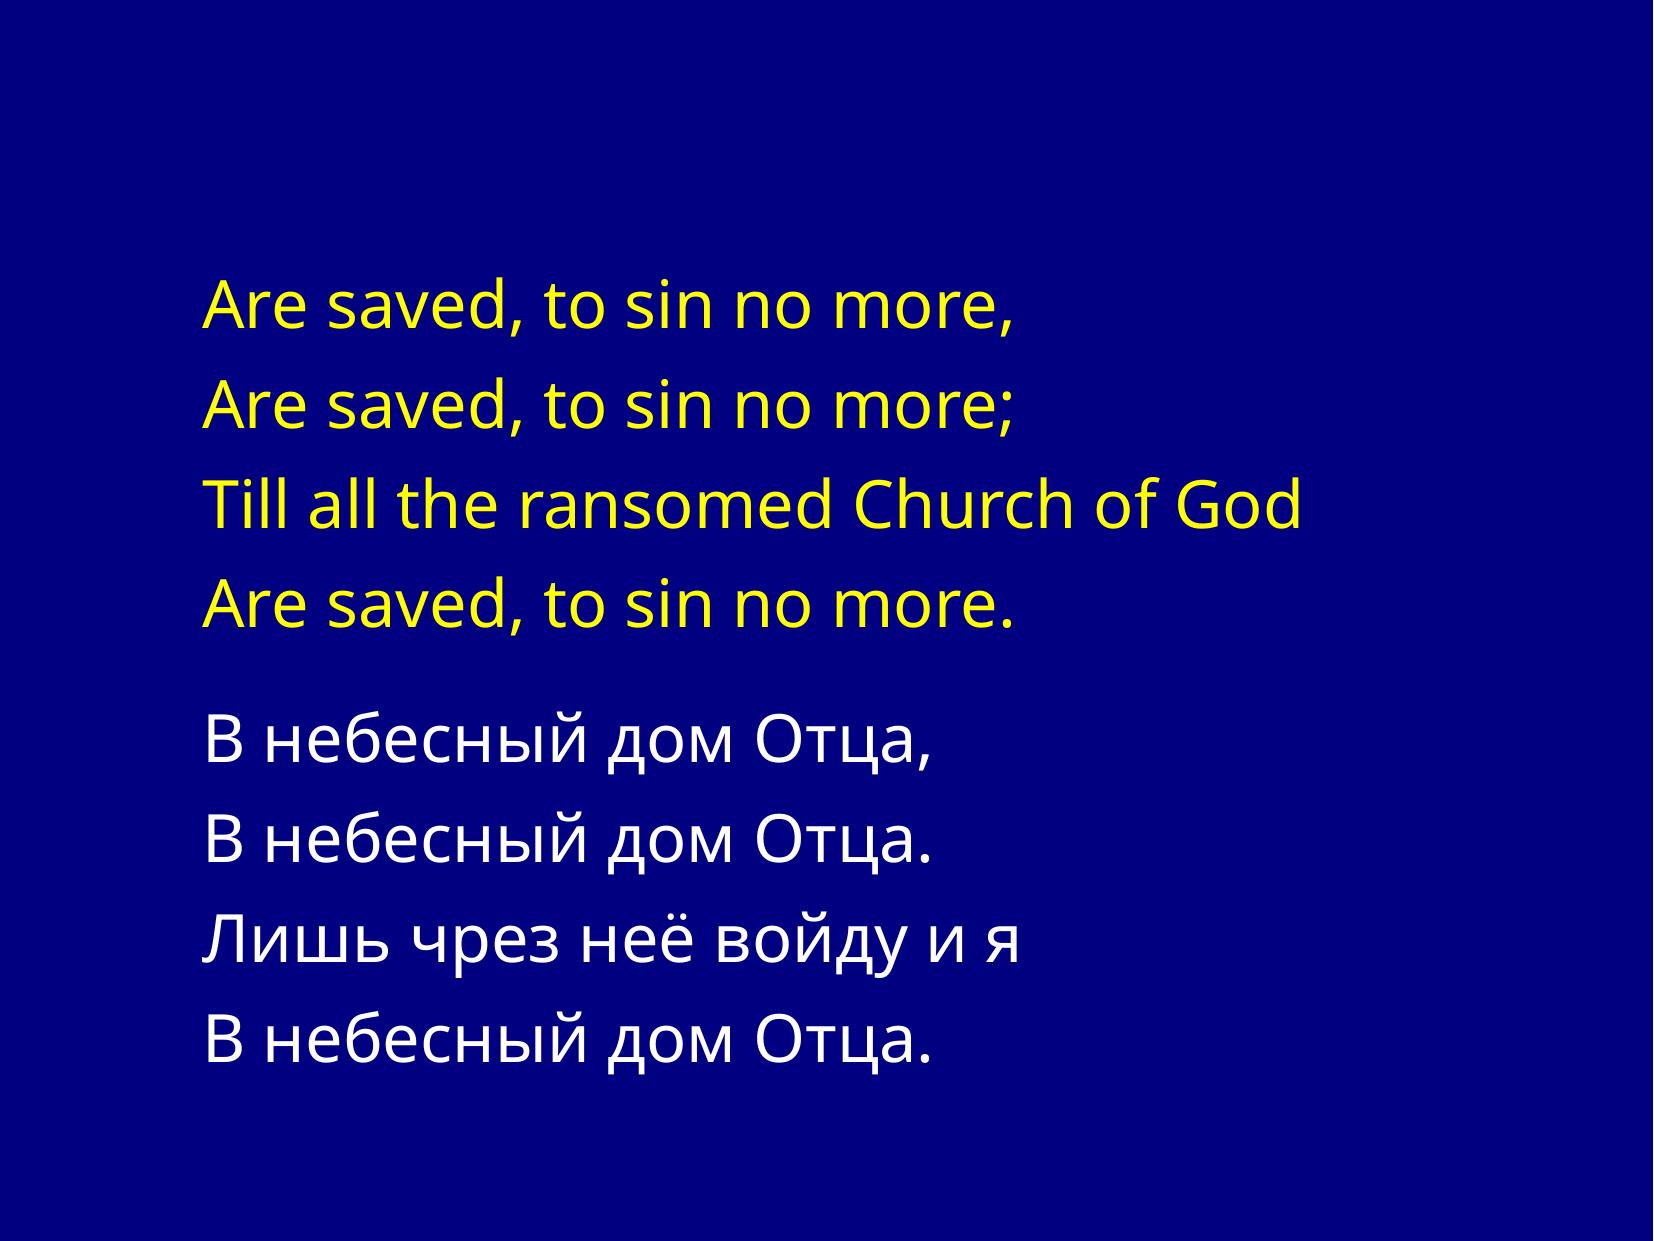

Are saved, to sin no more,
	Are saved, to sin no more;
	Till all the ransomed Church of God
	Are saved, to sin no more.
	В небесный дом Отца,
	В небесный дом Отца.
	Лишь чрез неё войду и я
	В небесный дом Отца.